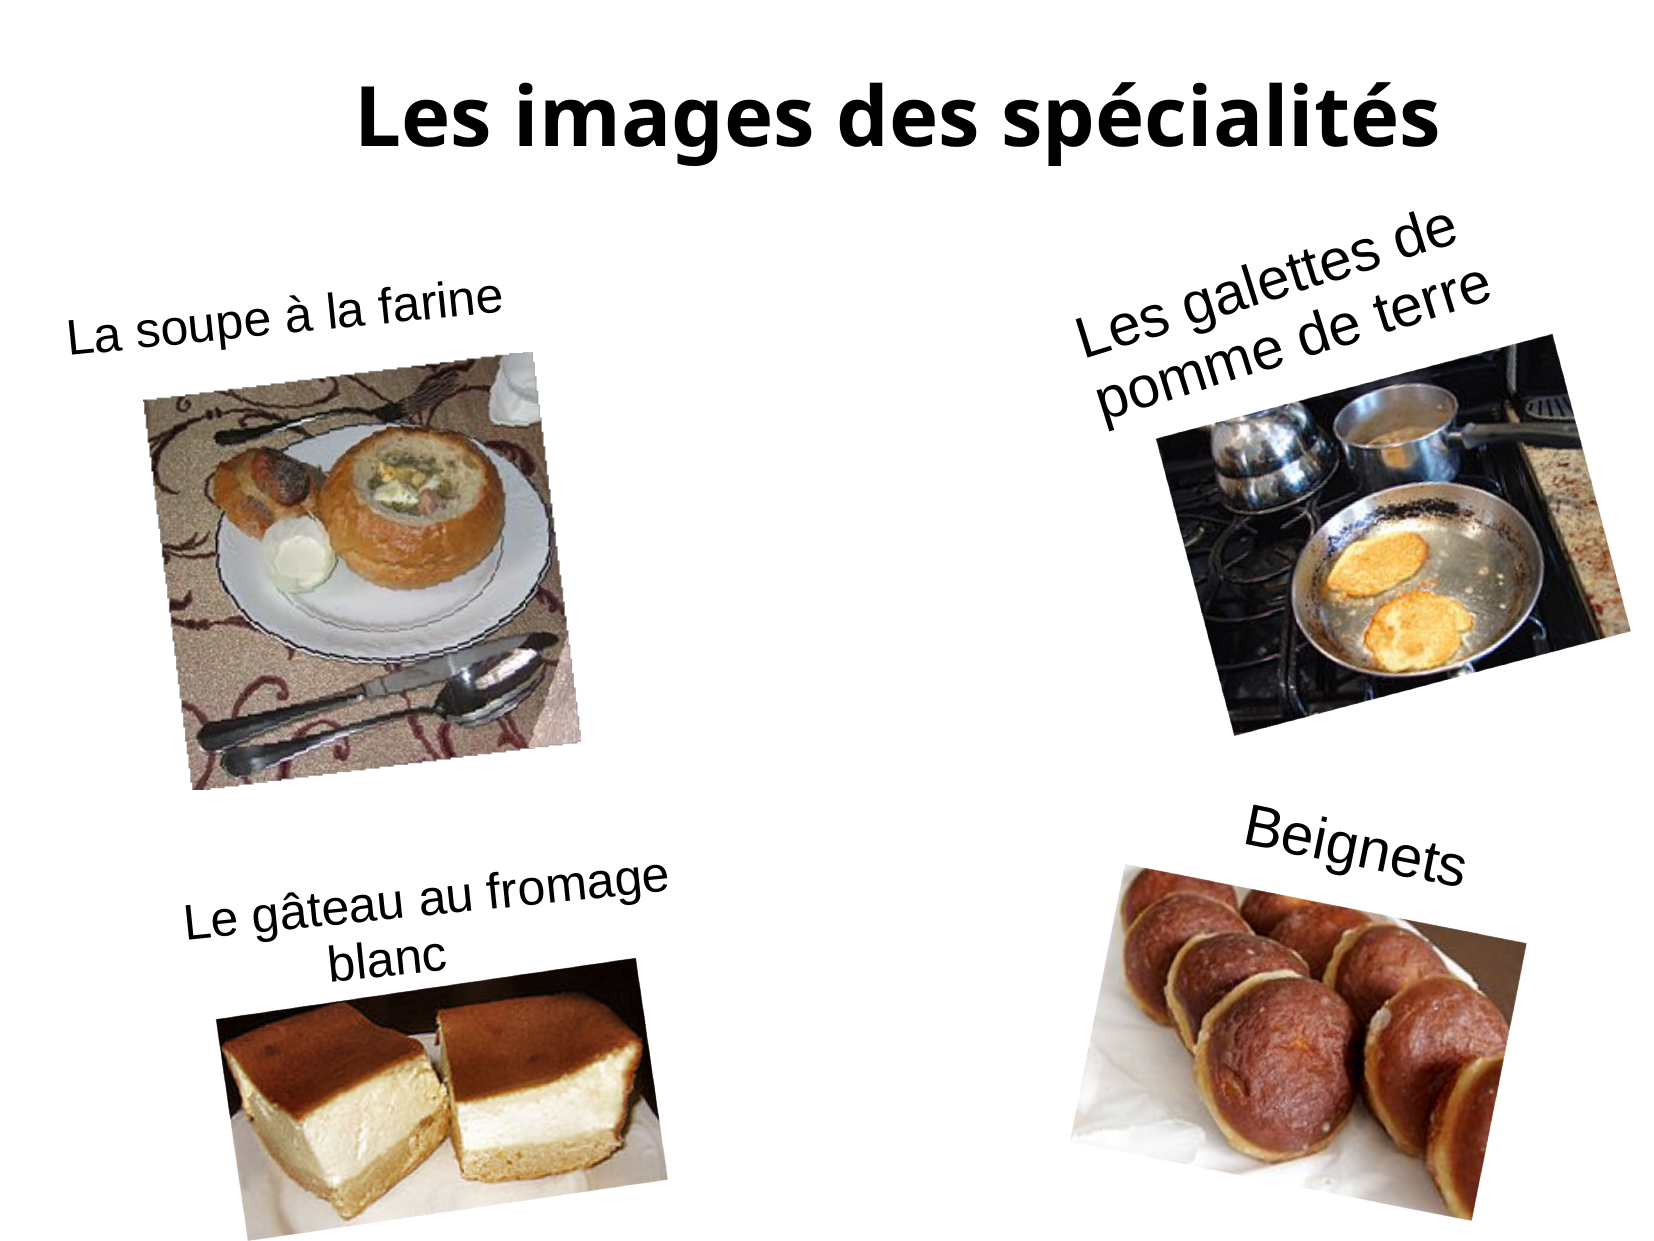

Les images des spécialités
Les galettes de pomme de terre
# La soupe à la farine
 Le gâteau au fromage blanc
Beignets